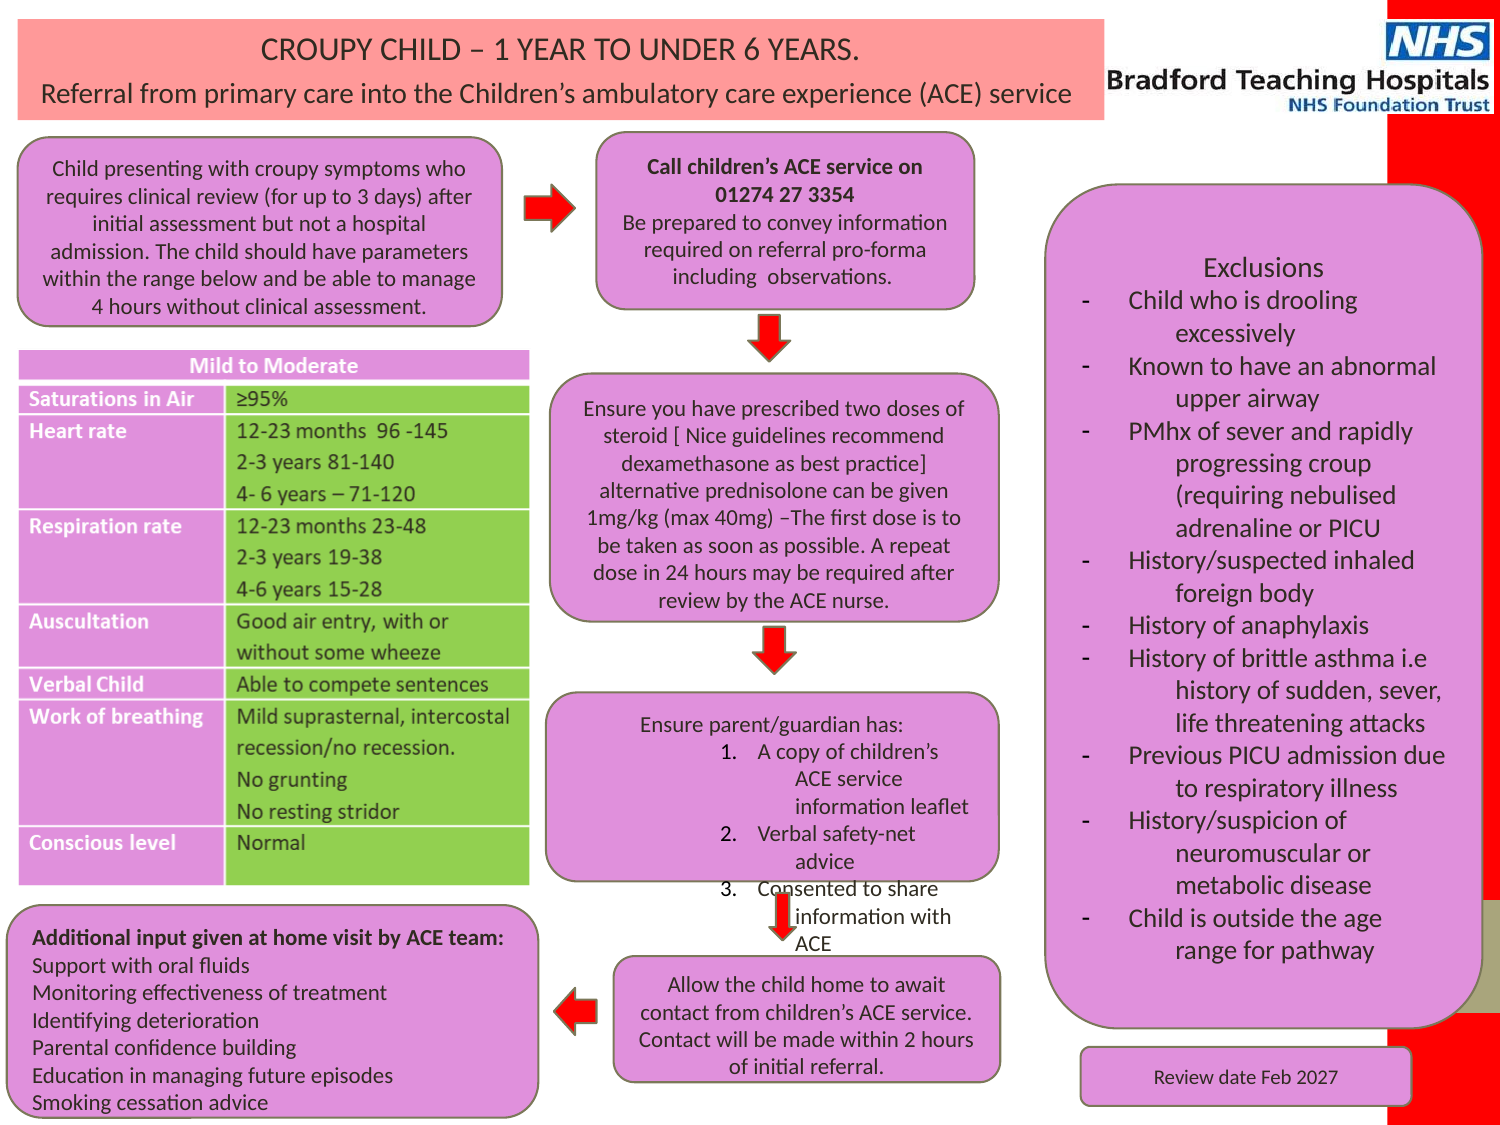

CROUPY CHILD – 1 YEAR TO UNDER 6 YEARS.
Referral from primary care into the Children’s ambulatory care experience (ACE) service
Call children’s ACE service on
01274 27 3354
Be prepared to convey information required on referral pro-forma including observations.
Child presenting with croupy symptoms who requires clinical review (for up to 3 days) after initial assessment but not a hospital admission. The child should have parameters within the range below and be able to manage 4 hours without clinical assessment.
Exclusions
Child who is drooling excessively
Known to have an abnormal upper airway
PMhx of sever and rapidly progressing croup (requiring nebulised adrenaline or PICU
History/suspected inhaled foreign body
History of anaphylaxis
History of brittle asthma i.e history of sudden, sever, life threatening attacks
Previous PICU admission due to respiratory illness
History/suspicion of neuromuscular or metabolic disease
Child is outside the age range for pathway
Ensure you have prescribed two doses of steroid [ Nice guidelines recommend dexamethasone as best practice] alternative prednisolone can be given 1mg/kg (max 40mg) –The first dose is to be taken as soon as possible. A repeat dose in 24 hours may be required after review by the ACE nurse.
Ensure parent/guardian has:
A copy of children’s ACE service information leaflet
Verbal safety-net advice
Consented to share information with ACE
Additional input given at home visit by ACE team:
Support with oral fluids
Monitoring effectiveness of treatment
Identifying deterioration
Parental confidence building
Education in managing future episodes
Smoking cessation advice
Allow the child home to await contact from children’s ACE service. Contact will be made within 2 hours of initial referral.
Review date Feb 2027